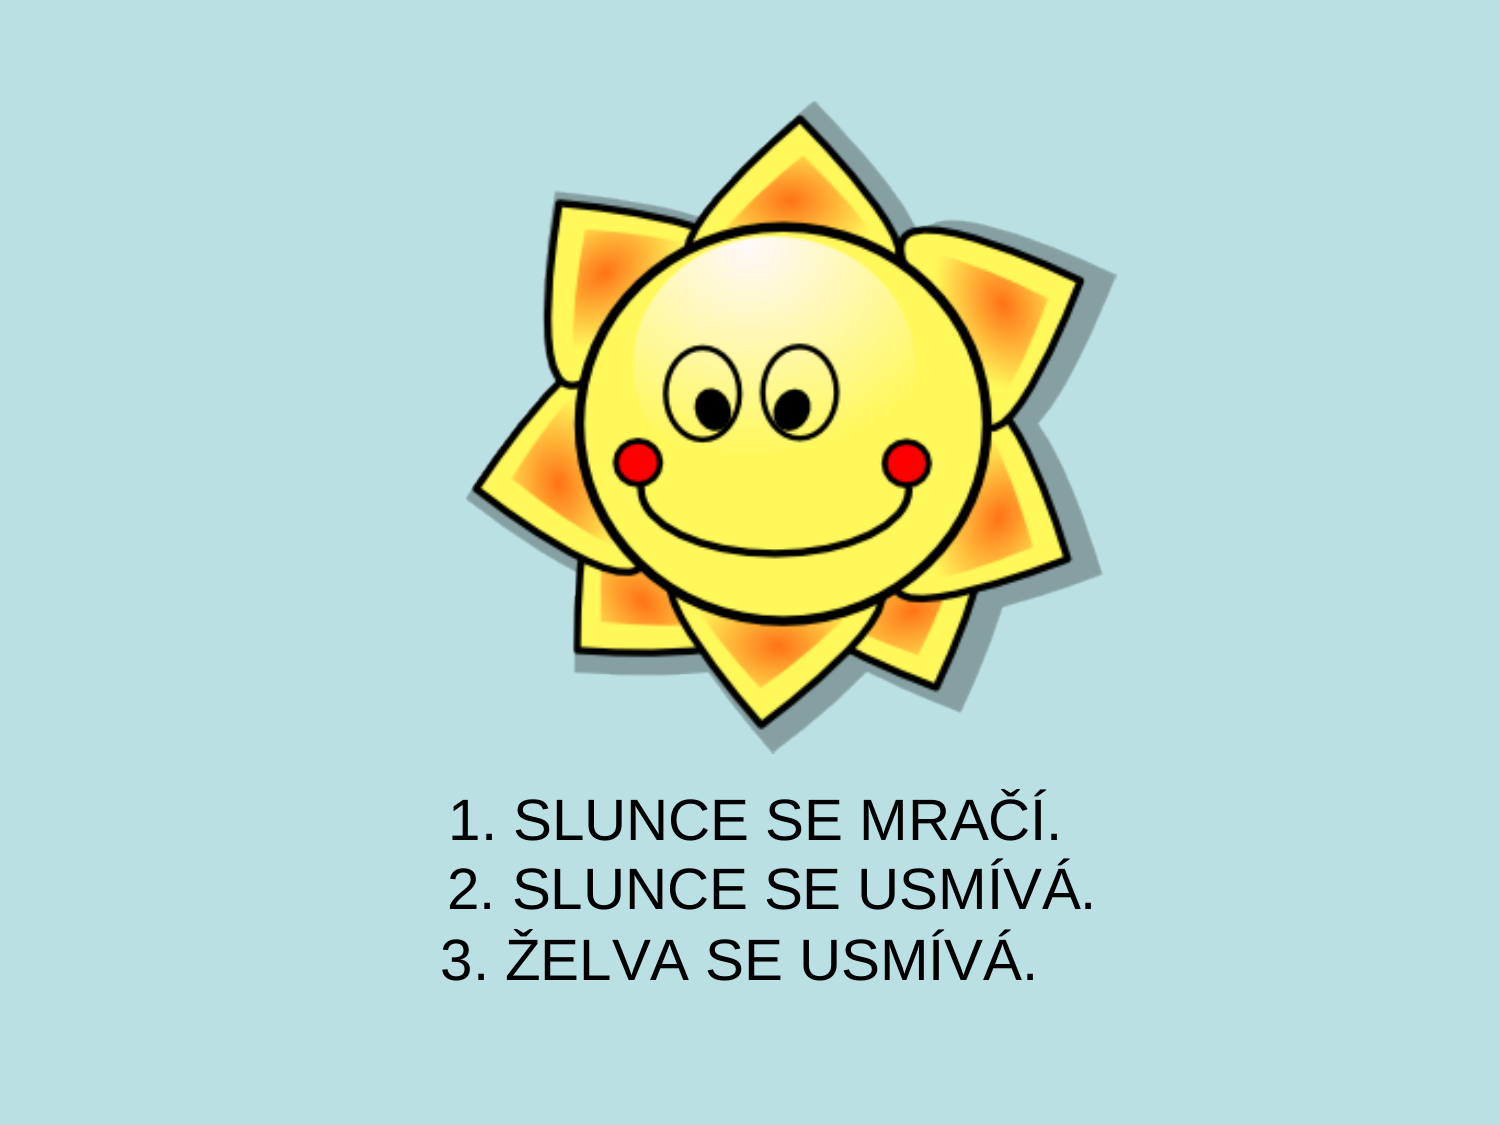

# 1. SLUNCE SE MRAČÍ. 2. SLUNCE SE USMÍVÁ. 3. ŽELVA SE USMÍVÁ.